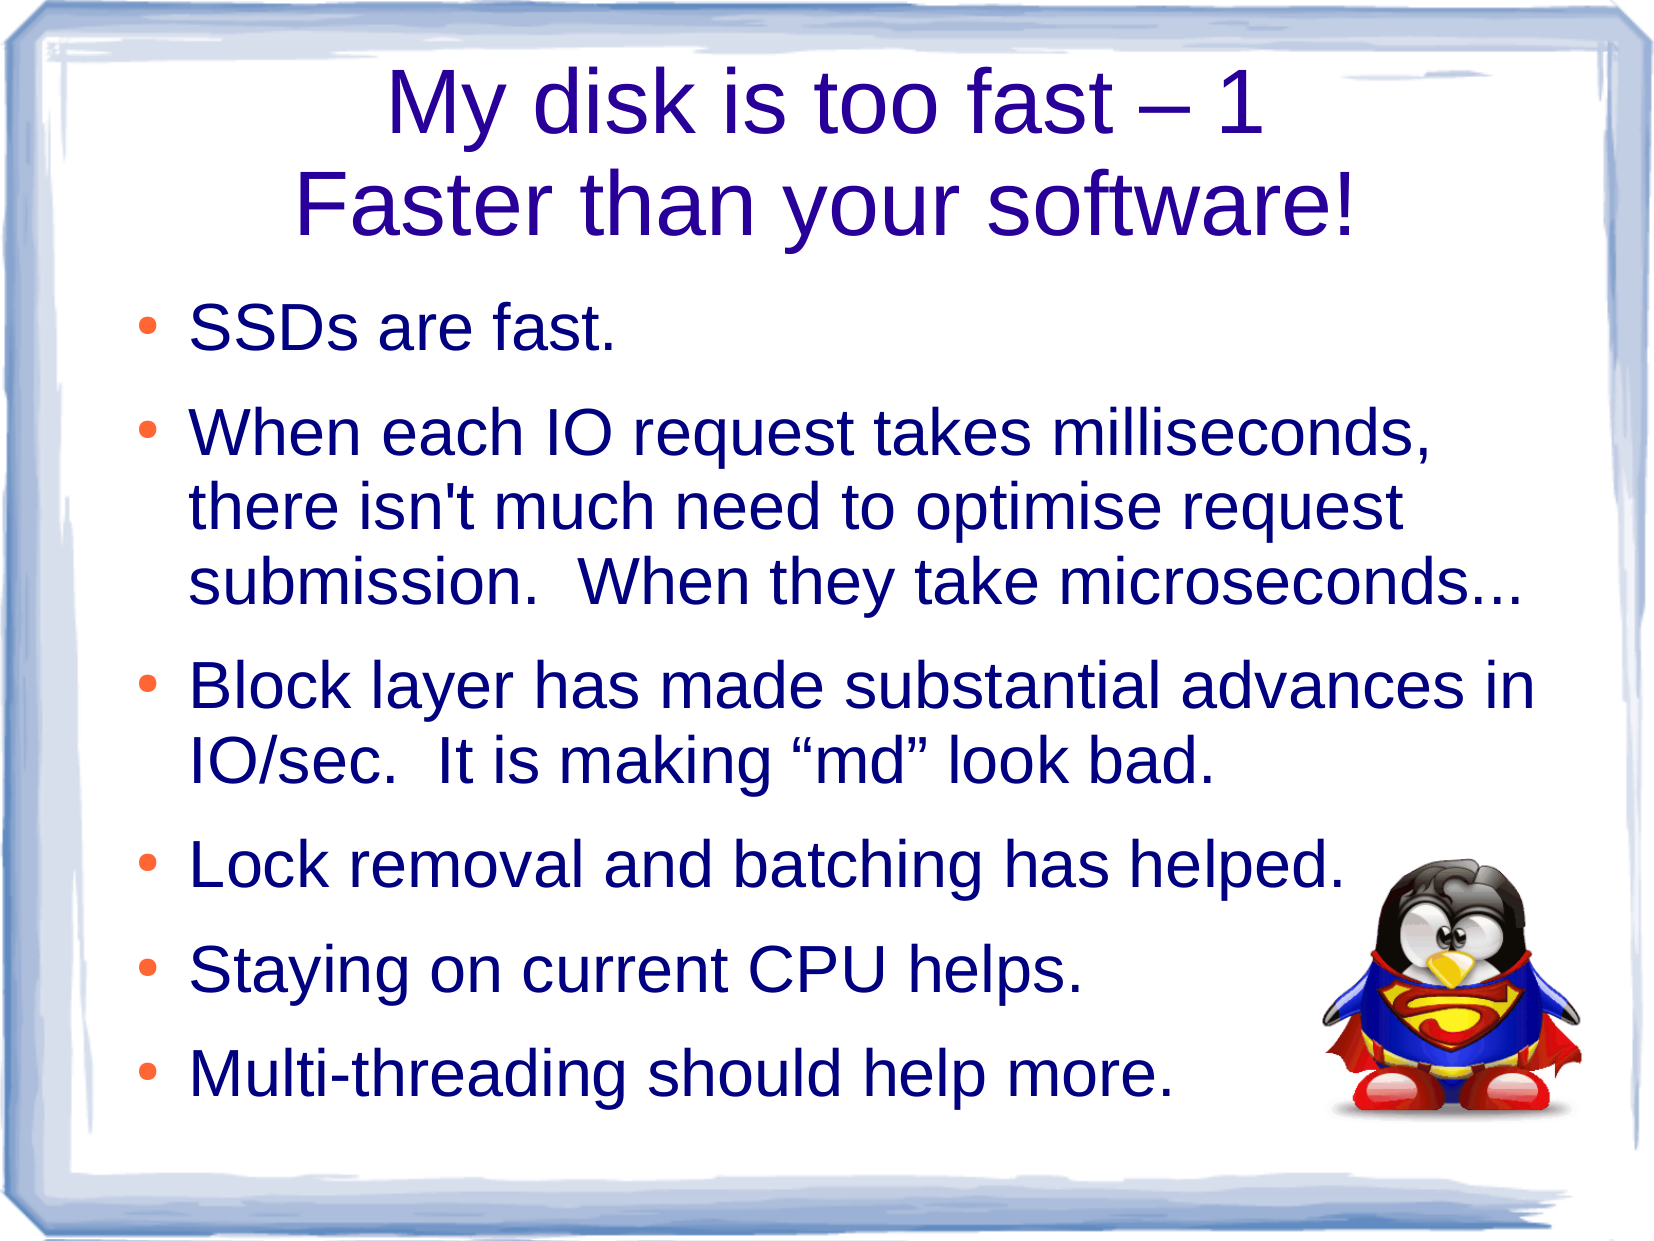

# My disk is too fast – 1 Faster than your software!
SSDs are fast.
When each IO request takes milliseconds, there isn't much need to optimise request submission. When they take microseconds...
Block layer has made substantial advances in IO/sec. It is making “md” look bad.
Lock removal and batching has helped.
Staying on current CPU helps.
Multi-threading should help more.